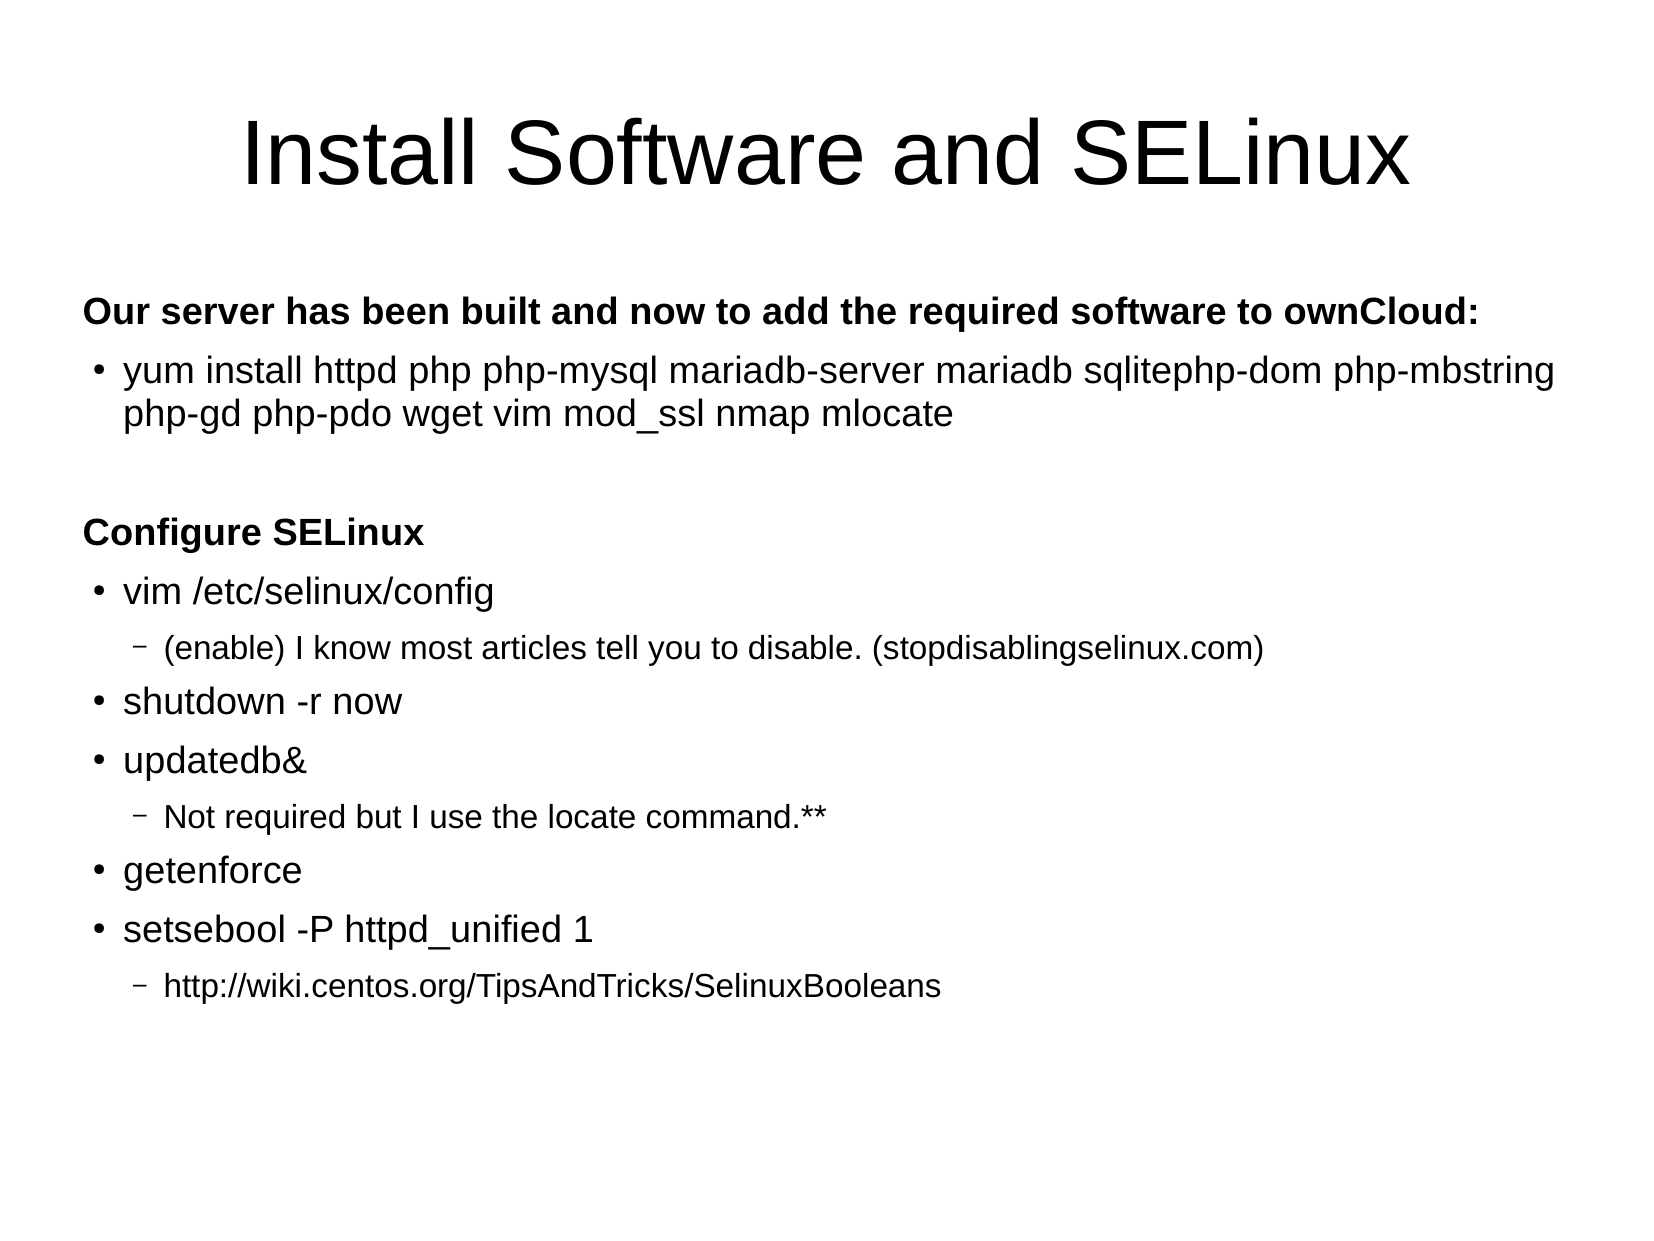

# Install Software and SELinux
Our server has been built and now to add the required software to ownCloud:
yum install httpd php php-mysql mariadb-server mariadb sqlitephp-dom php-mbstring php-gd php-pdo wget vim mod_ssl nmap mlocate
Configure SELinux
vim /etc/selinux/config
(enable)​ I know most articles tell you to disable. (stopdisablingselinux.com)
shutdown -r now
updatedb&
Not required but I use the locate command.**
getenforce
setsebool -P httpd_unified 1
http://wiki.centos.org/TipsAndTricks/SelinuxBooleans